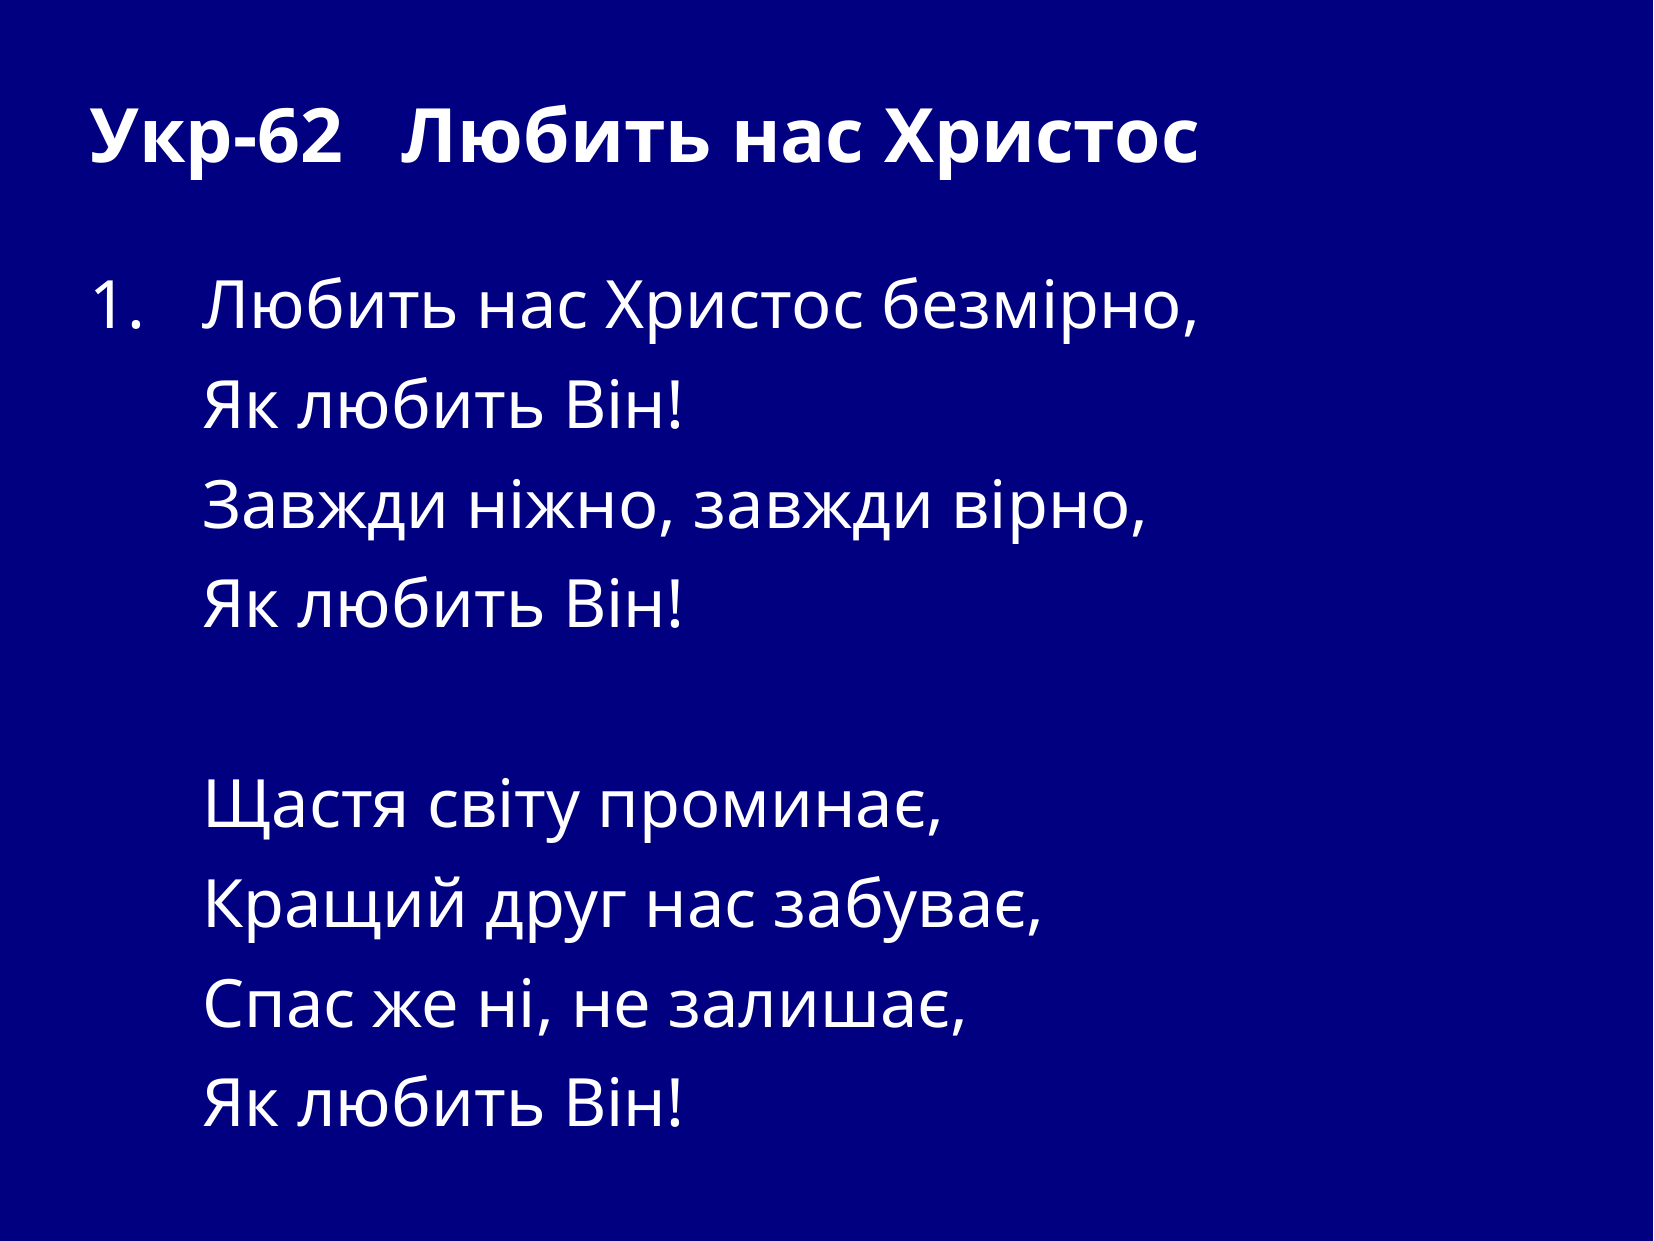

Укр-62 Любить нас Христос
1.	Любить нас Христос безмірно,
	Як любить Він!
	Завжди ніжно, завжди вірно,
	Як любить Він!
	Щастя світу проминає,
	Кращий друг нас забуває,
	Спас же ні, не залишає,
	Як любить Він!